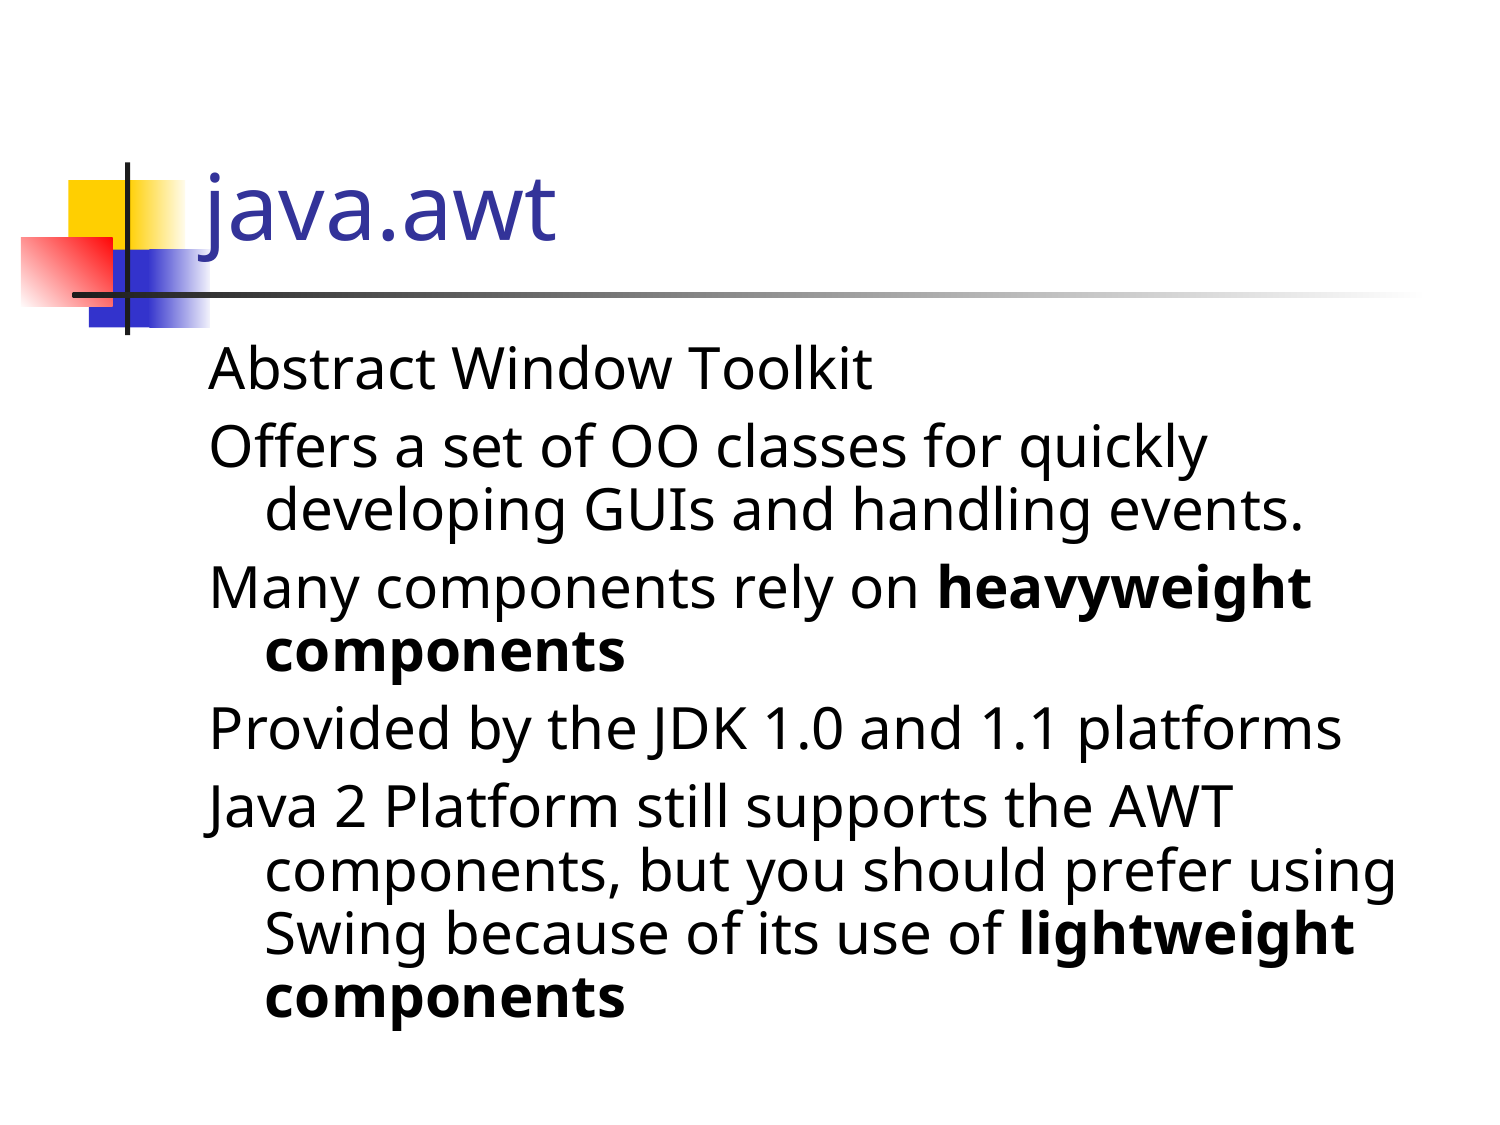

# java.awt
Abstract Window Toolkit
Offers a set of OO classes for quickly developing GUIs and handling events.
Many components rely on heavyweight components
Provided by the JDK 1.0 and 1.1 platforms
Java 2 Platform still supports the AWT components, but you should prefer using Swing because of its use of lightweight components